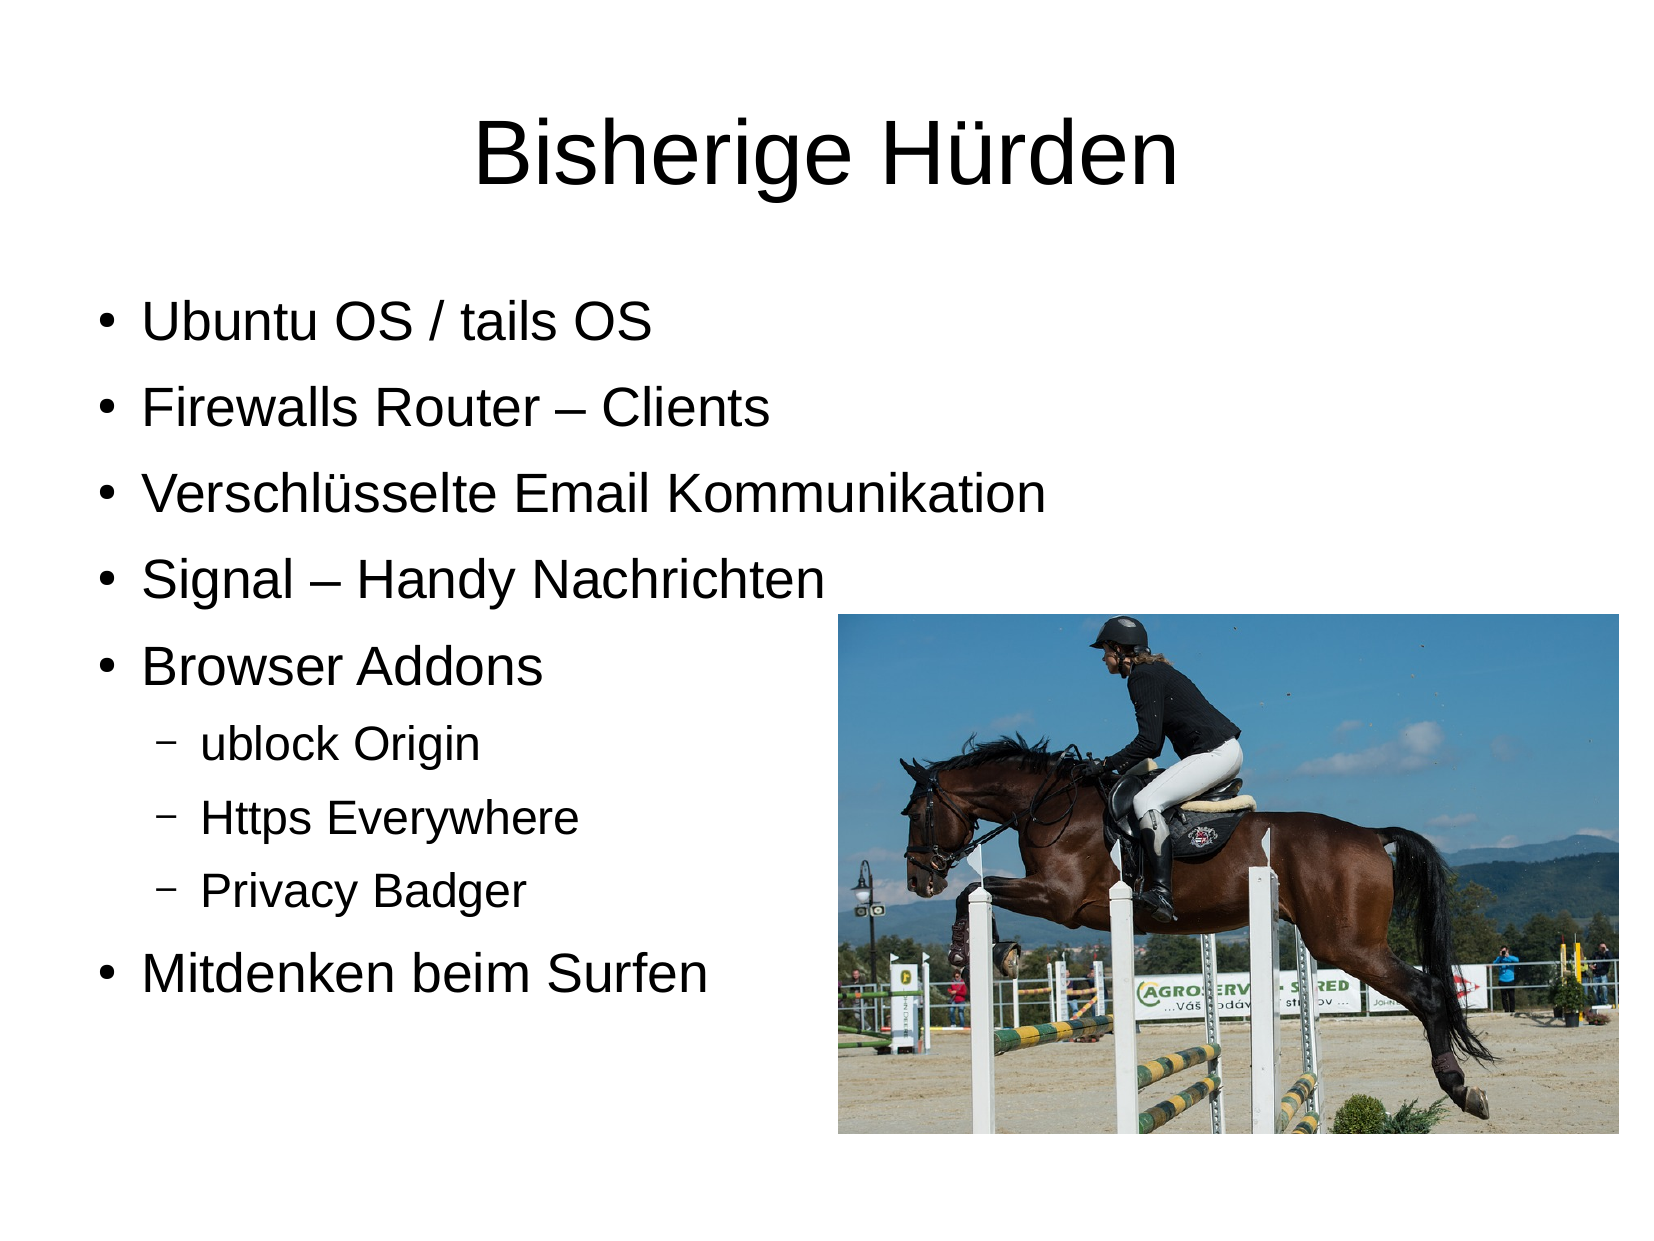

# Bisherige Hürden
Ubuntu OS / tails OS
Firewalls Router – Clients
Verschlüsselte Email Kommunikation
Signal – Handy Nachrichten
Browser Addons
ublock Origin
Https Everywhere
Privacy Badger
Mitdenken beim Surfen